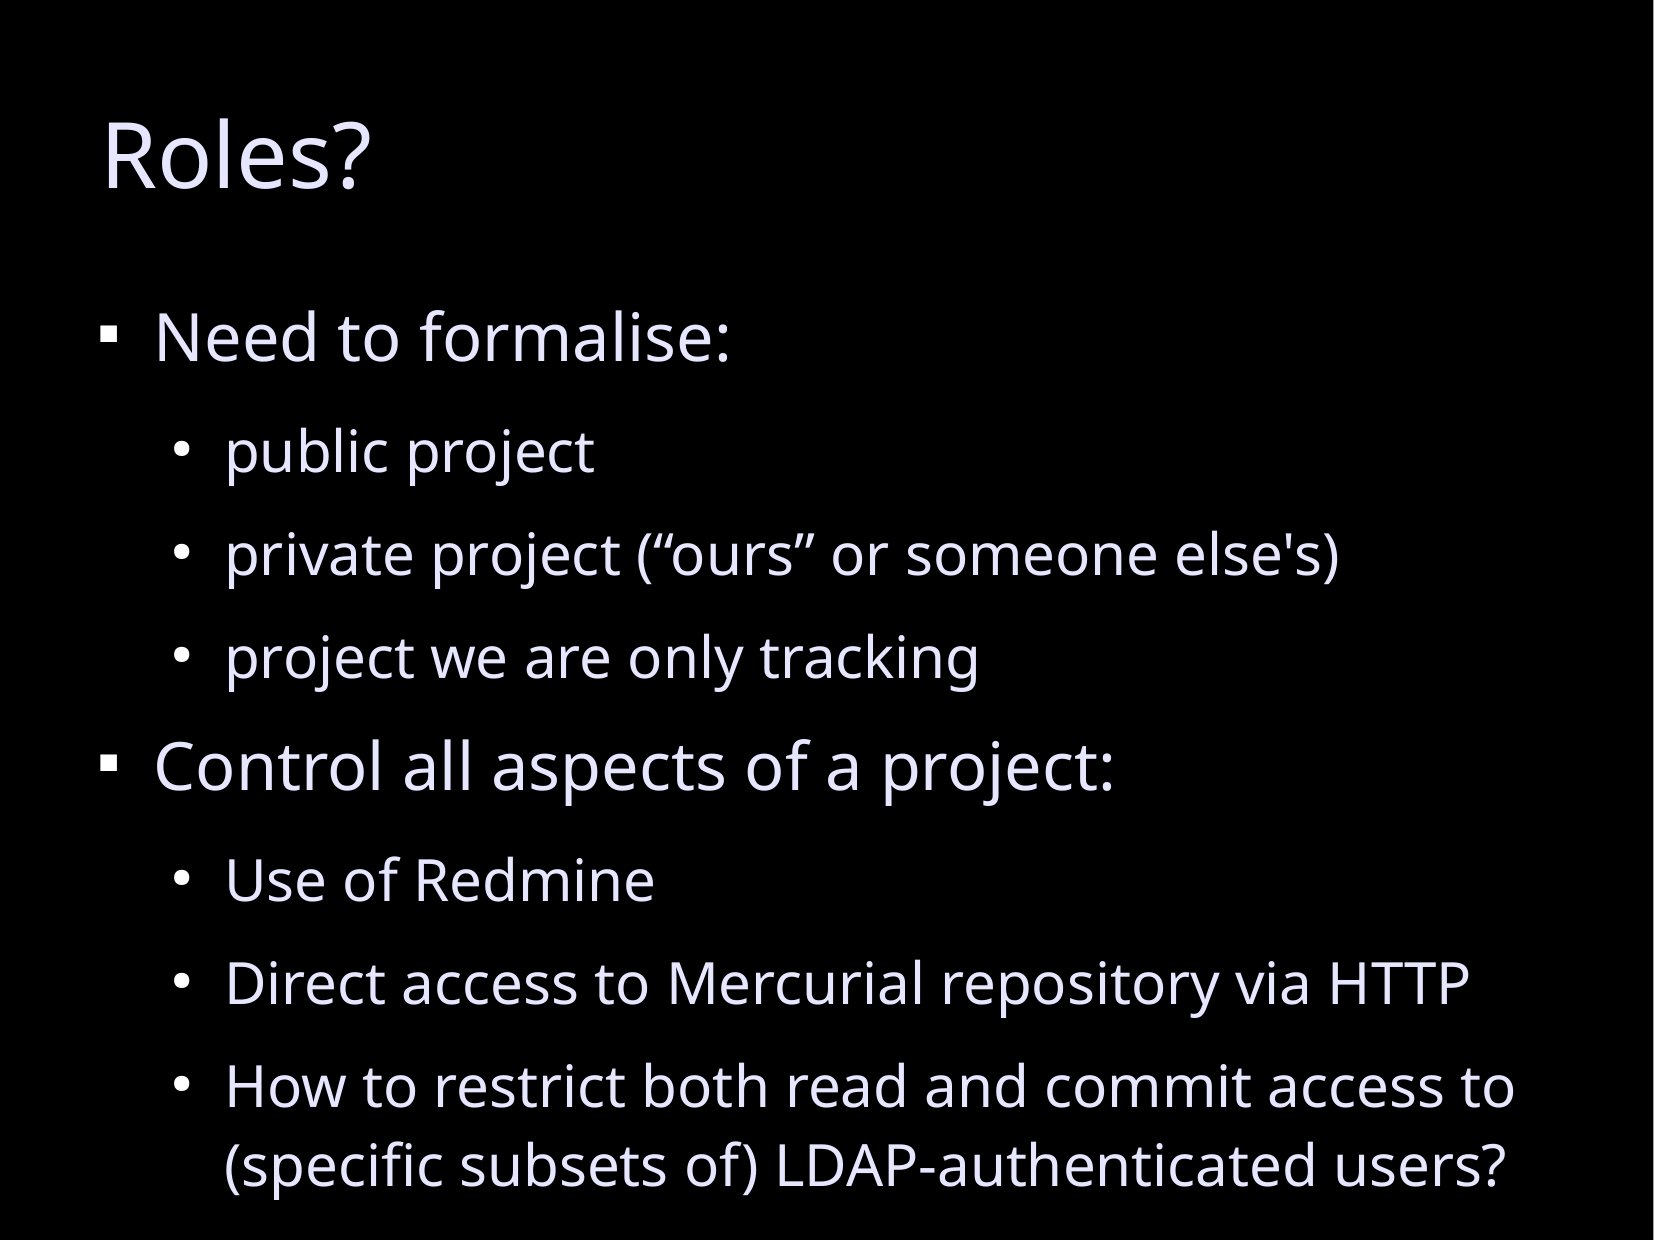

# Roles?
Need to formalise:
public project
private project (“ours” or someone else's)
project we are only tracking
Control all aspects of a project:
Use of Redmine
Direct access to Mercurial repository via HTTP
How to restrict both read and commit access to (specific subsets of) LDAP-authenticated users?